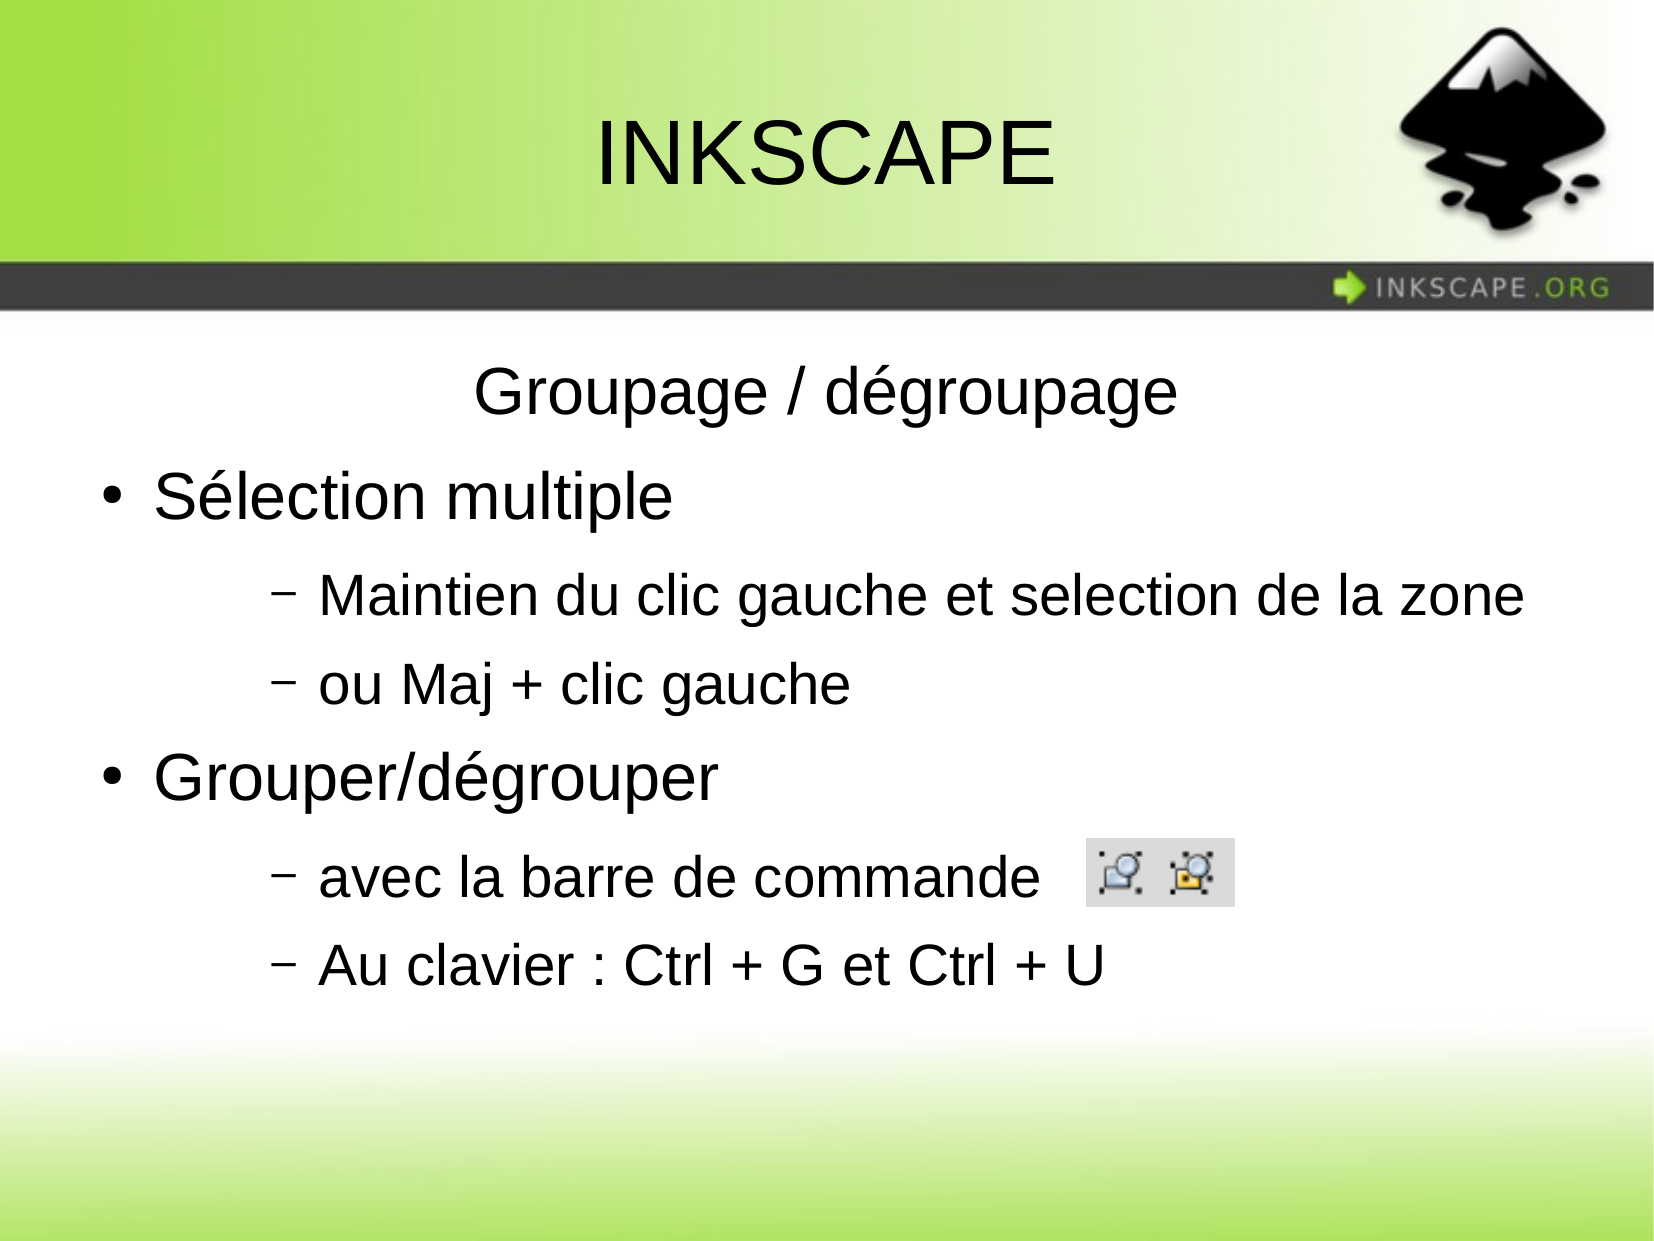

# INKSCAPE
Groupage / dégroupage
Sélection multiple
Maintien du clic gauche et selection de la zone
ou Maj + clic gauche
Grouper/dégrouper
avec la barre de commande
Au clavier : Ctrl + G et Ctrl + U